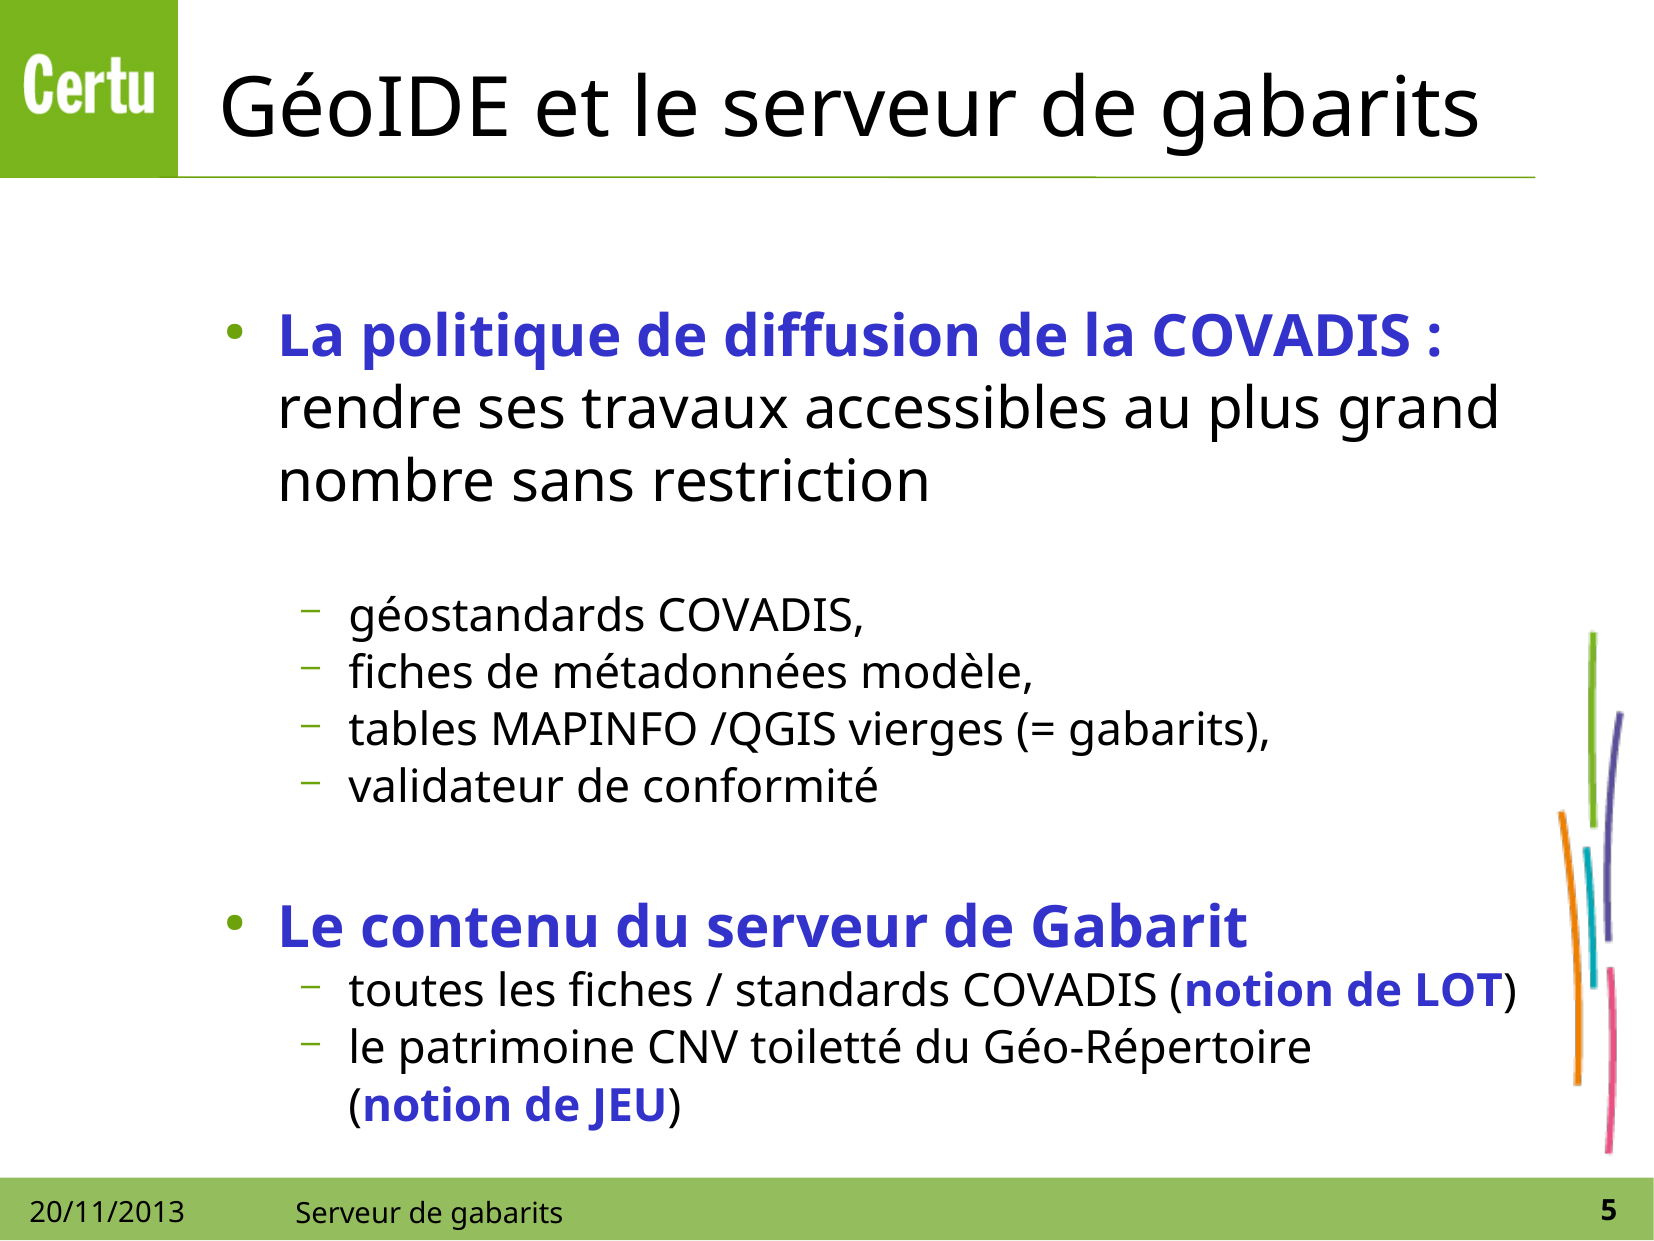

# GéoIDE et le serveur de gabarits
La politique de diffusion de la COVADIS : rendre ses travaux accessibles au plus grand nombre sans restriction
géostandards COVADIS,
fiches de métadonnées modèle,
tables MAPINFO /QGIS vierges (= gabarits),
validateur de conformité
Le contenu du serveur de Gabarit
toutes les fiches / standards COVADIS (notion de LOT)
le patrimoine CNV toiletté du Géo-Répertoire
(notion de JEU)
20/11/2013
Serveur de gabarits